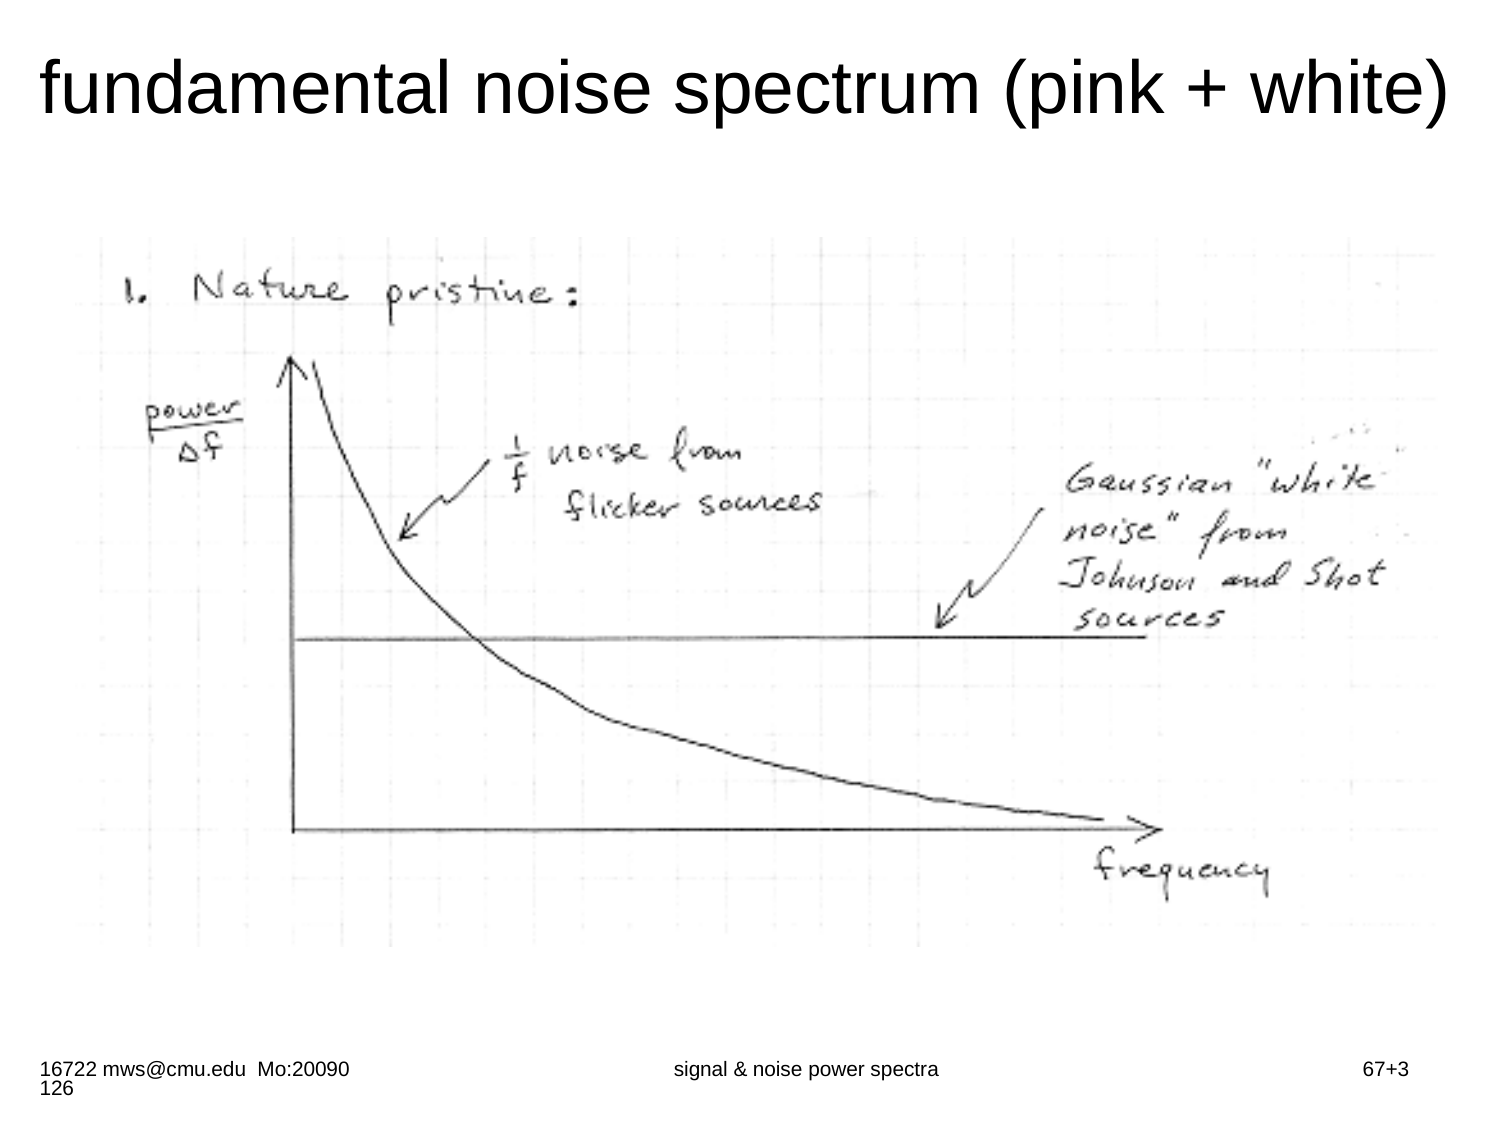

fundamental noise spectrum (pink + white)
16722 mws@cmu.edu Mo:20090126
signal & noise power spectra
3